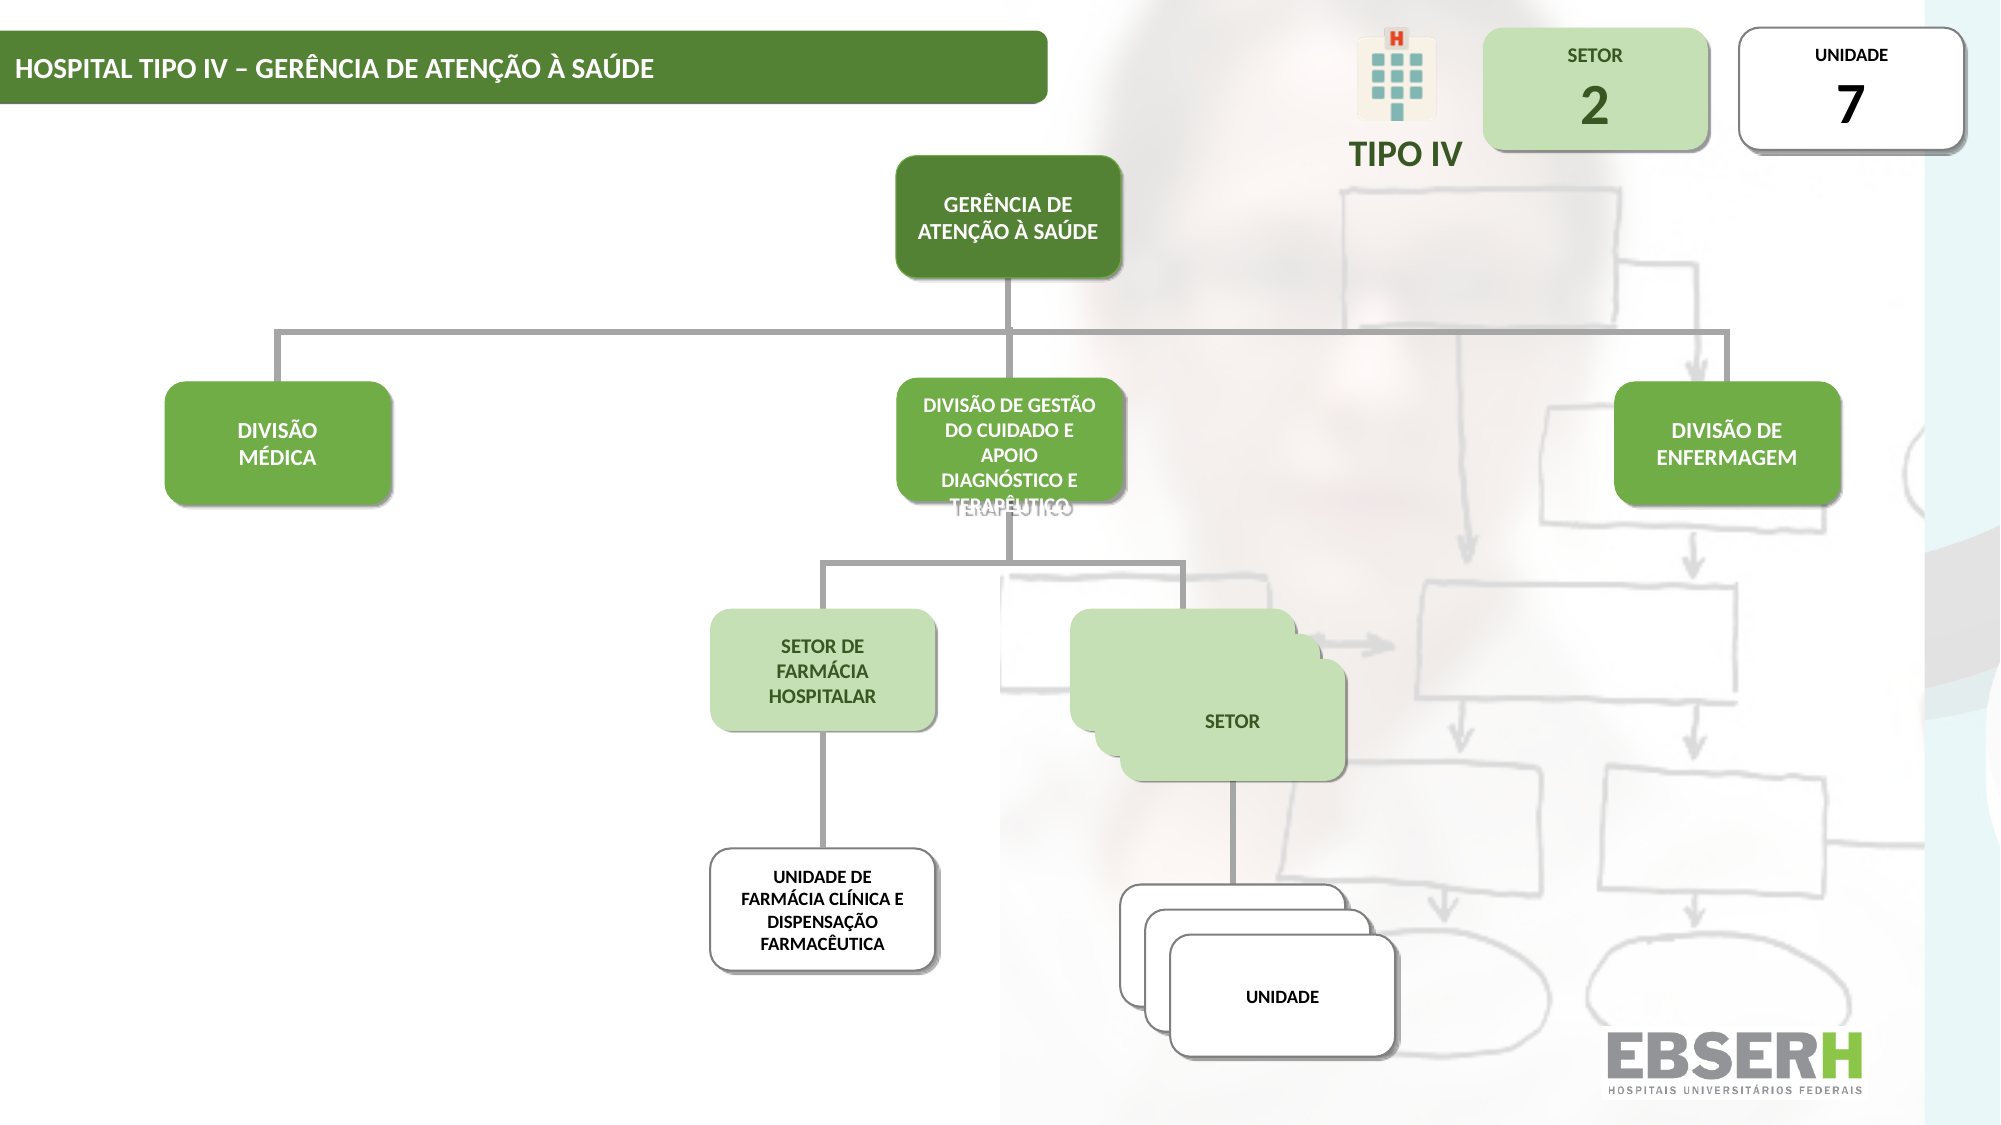

SETOR
2
UNIDADE
7
 HOSPITAL TIPO IV – GERÊNCIA DE ATENÇÃO À SAÚDE
TIPO IV
GERÊNCIA DE ATENÇÃO À SAÚDE
DIVISÃO DE GESTÃO DO CUIDADO E APOIO DIAGNÓSTICO E TERAPÊUTICO
DIVISÃO
MÉDICA
DIVISÃO DE ENFERMAGEM
SETOR DE
FARMÁCIA HOSPITALAR
SETOR
UNIDADE DE FARMÁCIA CLÍNICA E DISPENSAÇÃO FARMACÊUTICA
UNIDADE